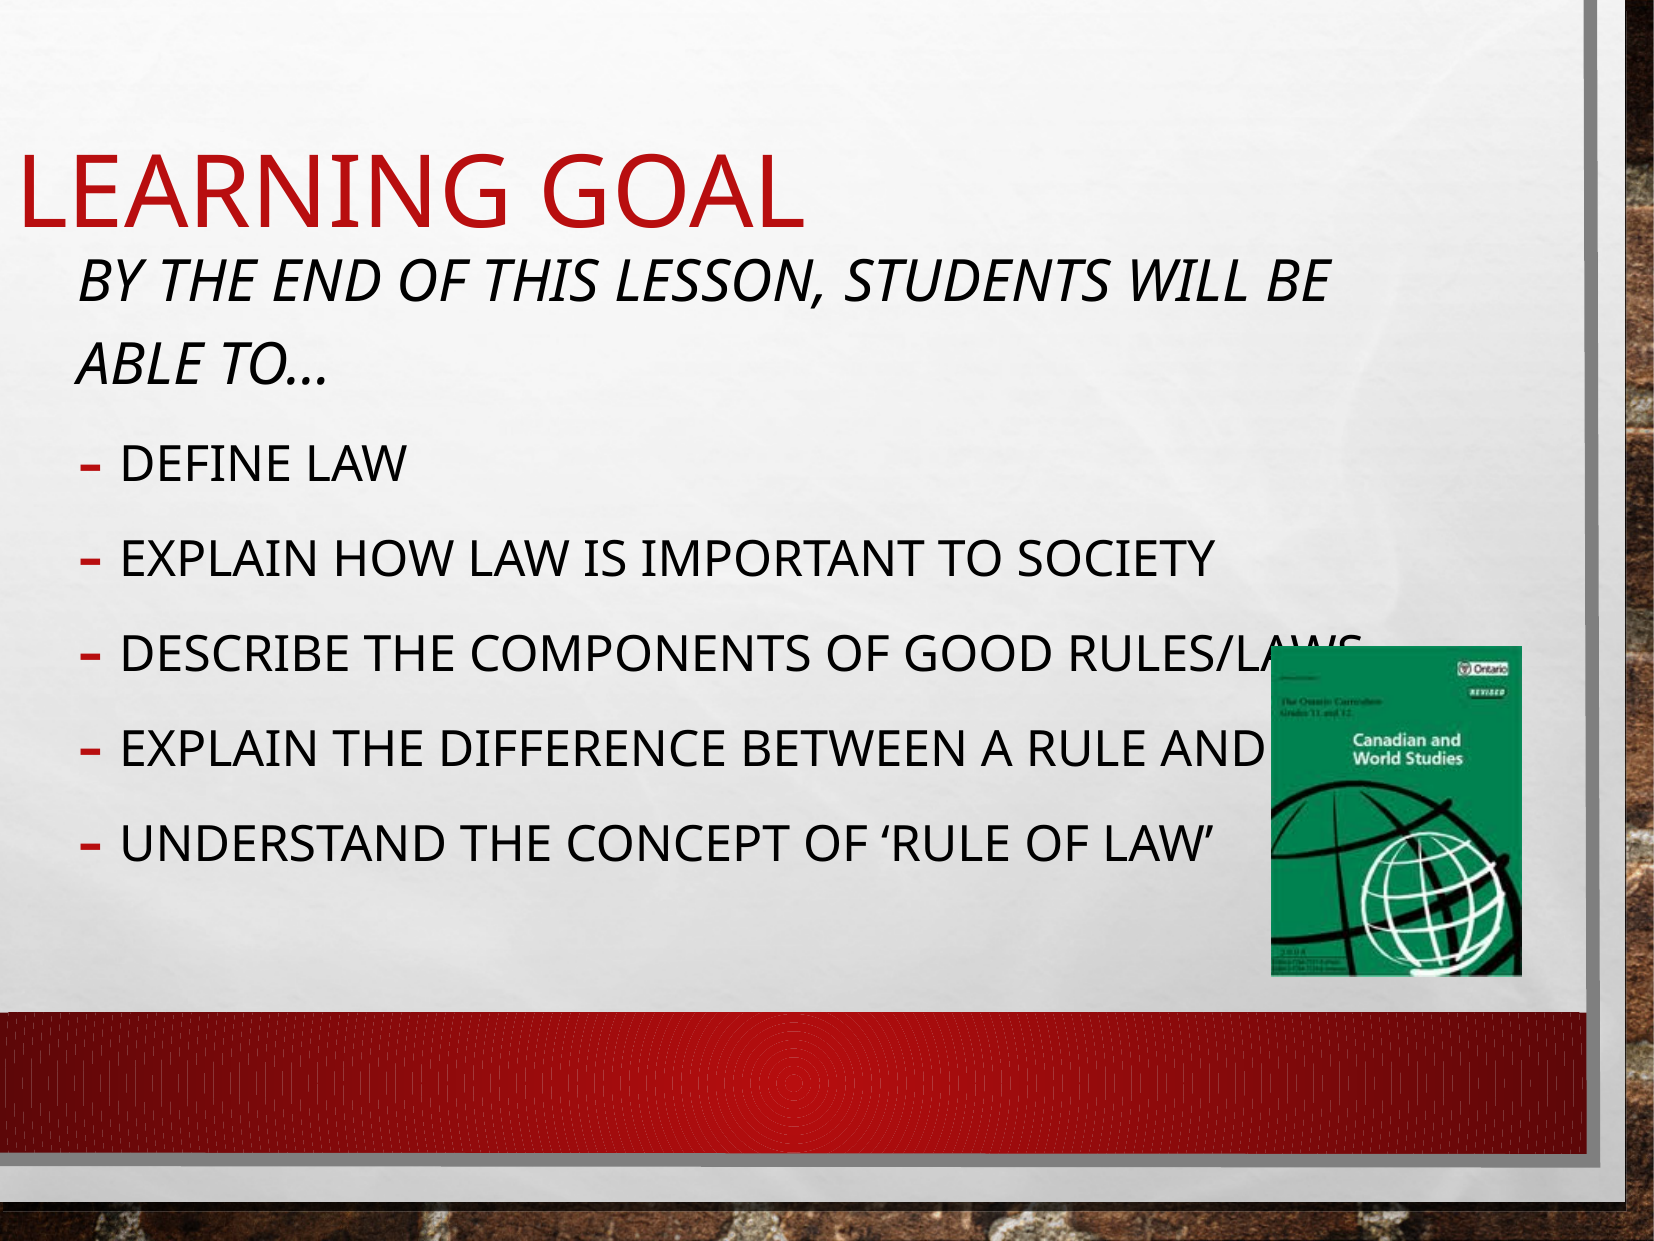

# Learning Goal
By the end of this lesson, students will be able to…
Define law
Explain how law is important to society
Describe the components of good rules/laws
Explain the difference between a rule and a law
Understand the concept of ‘rule of law’